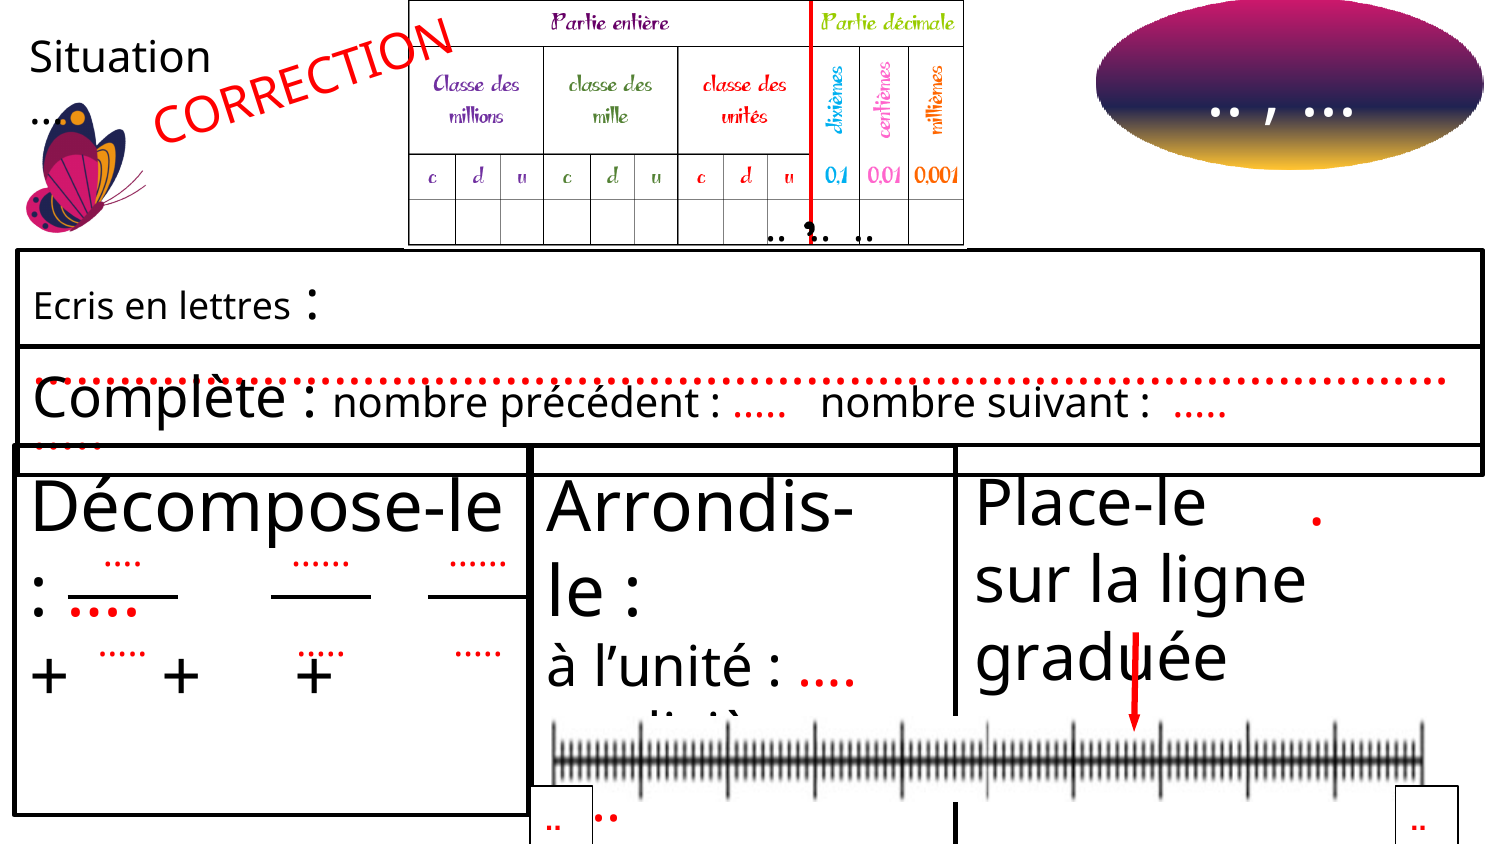

.. , ...
Situation …
CORRECTION
.. .. ..
Ecris en lettres : …………………………………………………………………………………………..
Complète : nombre précédent : ….. nombre suivant : …..
Décompose-le : ….
+ + +
Arrondis-le :
à l’unité : ….
au dixième : …..
Place-le . sur la ligne graduée
….
…..
…...
…..
…...
…..
..
..